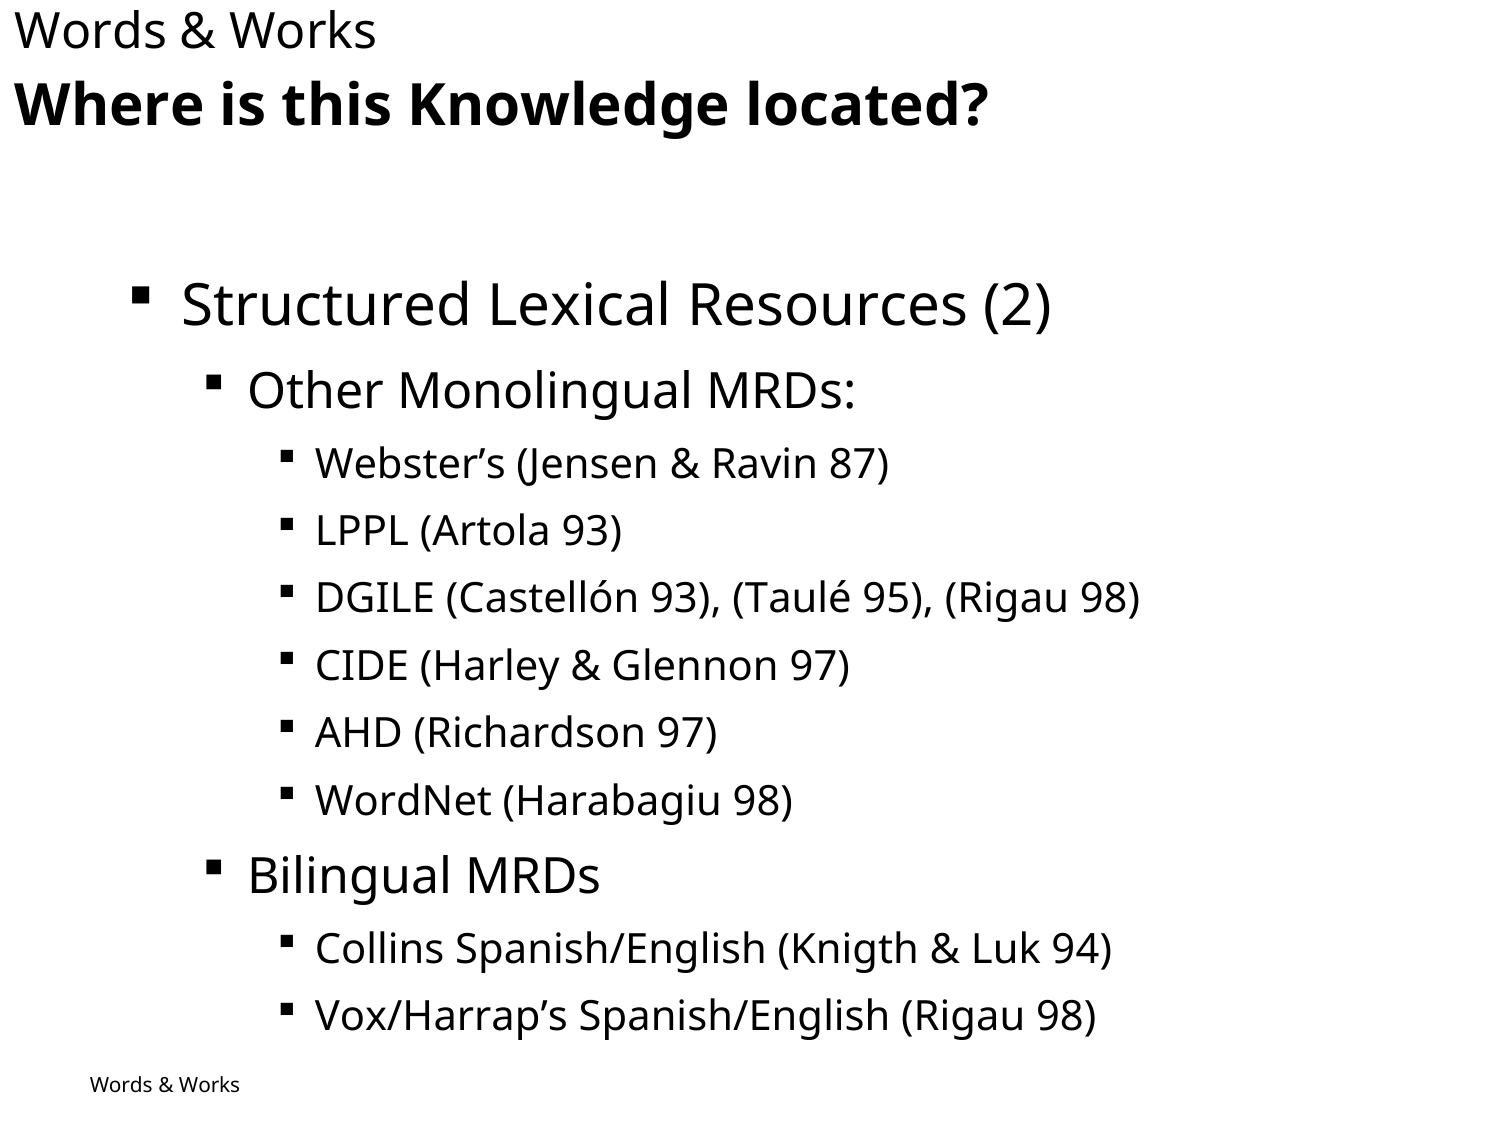

Words & Works
Where is this Knowledge located?
# Structured Lexical Resources (2)
Other Monolingual MRDs:
Webster’s (Jensen & Ravin 87)
LPPL (Artola 93)
DGILE (Castellón 93), (Taulé 95), (Rigau 98)
CIDE (Harley & Glennon 97)
AHD (Richardson 97)
WordNet (Harabagiu 98)
Bilingual MRDs
Collins Spanish/English (Knigth & Luk 94)
Vox/Harrap’s Spanish/English (Rigau 98)